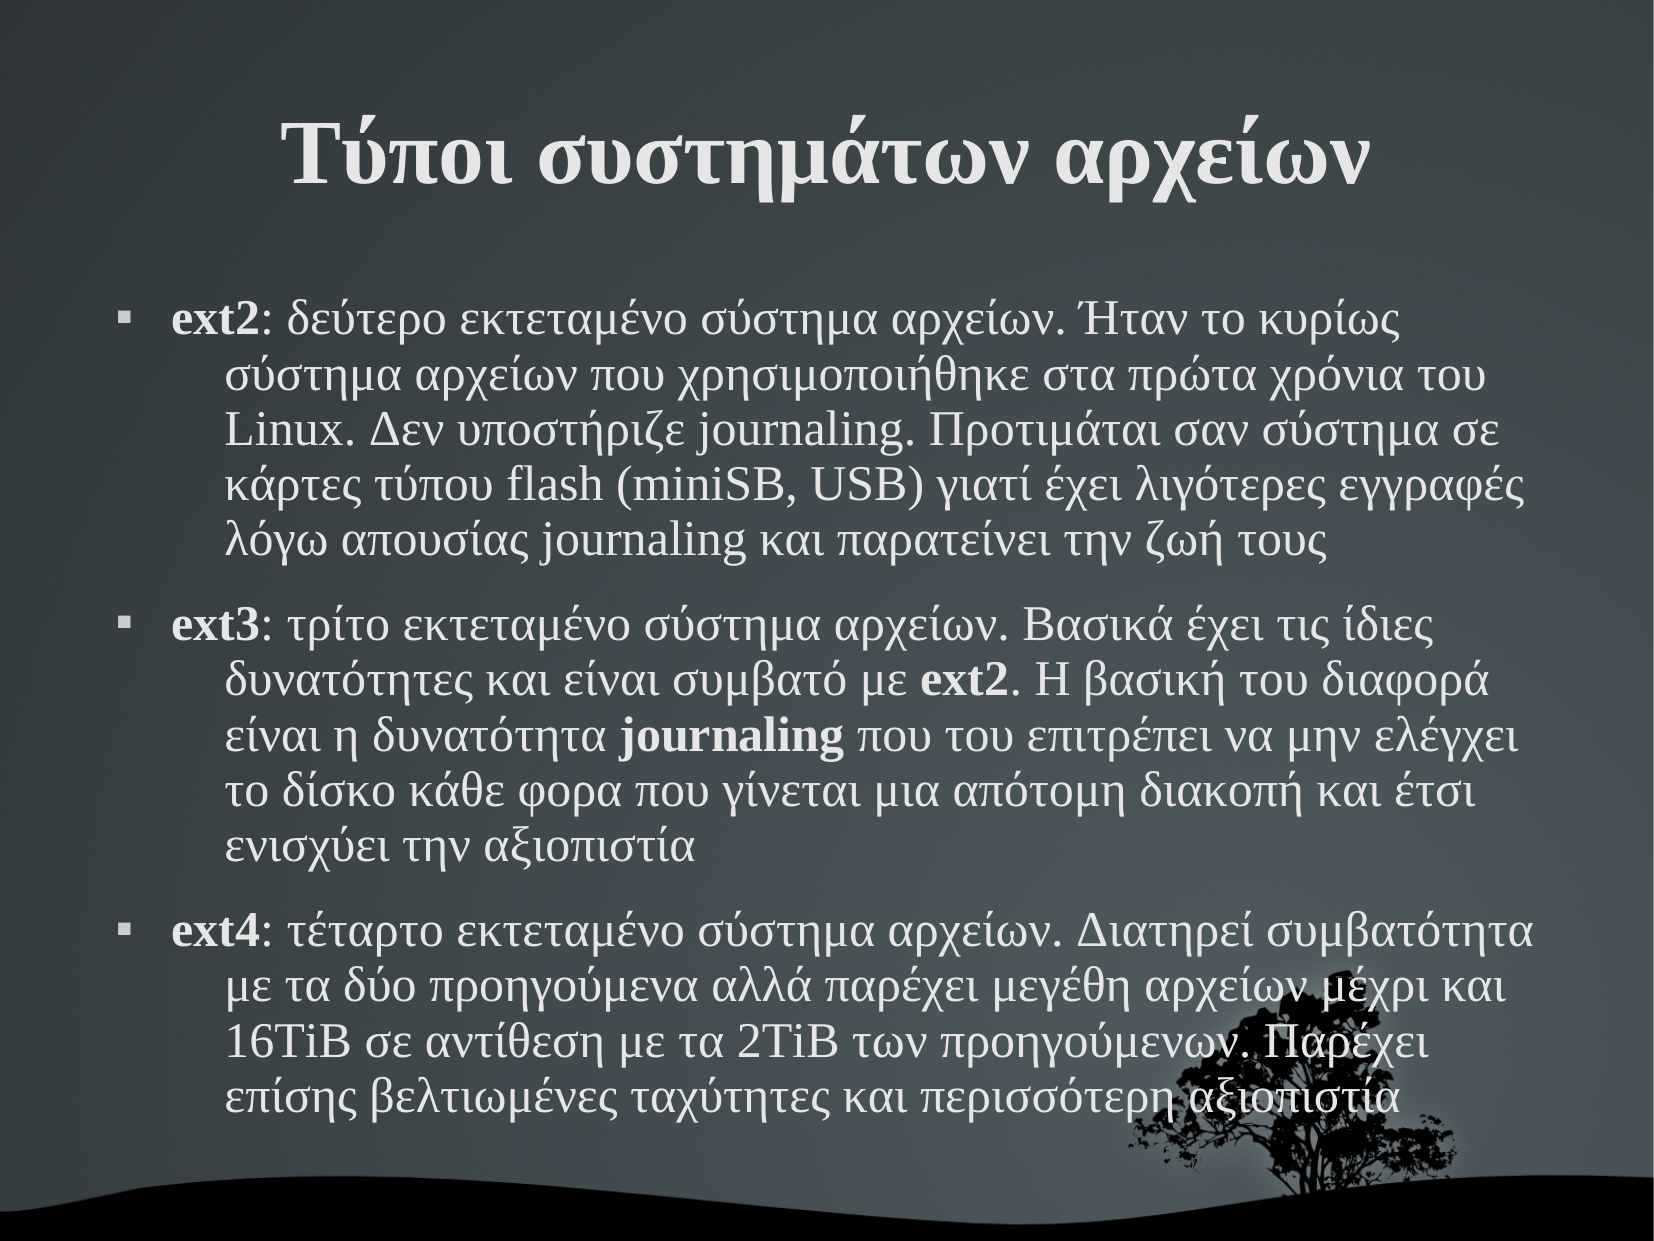

# Τύποι συστημάτων αρχείων
ext2: δεύτερο εκτεταμένο σύστημα αρχείων. Ήταν το κυρίως σύστημα αρχείων που χρησιμοποιήθηκε στα πρώτα χρόνια του Linux. Δεν υποστήριζε journaling. Προτιμάται σαν σύστημα σε κάρτες τύπου flash (miniSB, USB) γιατί έχει λιγότερες εγγραφές λόγω απουσίας journaling και παρατείνει την ζωή τους
ext3: τρίτο εκτεταμένο σύστημα αρχείων. Βασικά έχει τις ίδιες δυνατότητες και είναι συμβατό με ext2. Η βασική του διαφορά είναι η δυνατότητα journaling που του επιτρέπει να μην ελέγχει το δίσκο κάθε φορα που γίνεται μια απότομη διακοπή και έτσι ενισχύει την αξιοπιστία
ext4: τέταρτο εκτεταμένο σύστημα αρχείων. Διατηρεί συμβατότητα με τα δύο προηγούμενα αλλά παρέχει μεγέθη αρχείων μέχρι και 16TiB σε αντίθεση με τα 2TiB των προηγούμενων. Παρέχει επίσης βελτιωμένες ταχύτητες και περισσότερη αξιοπιστία